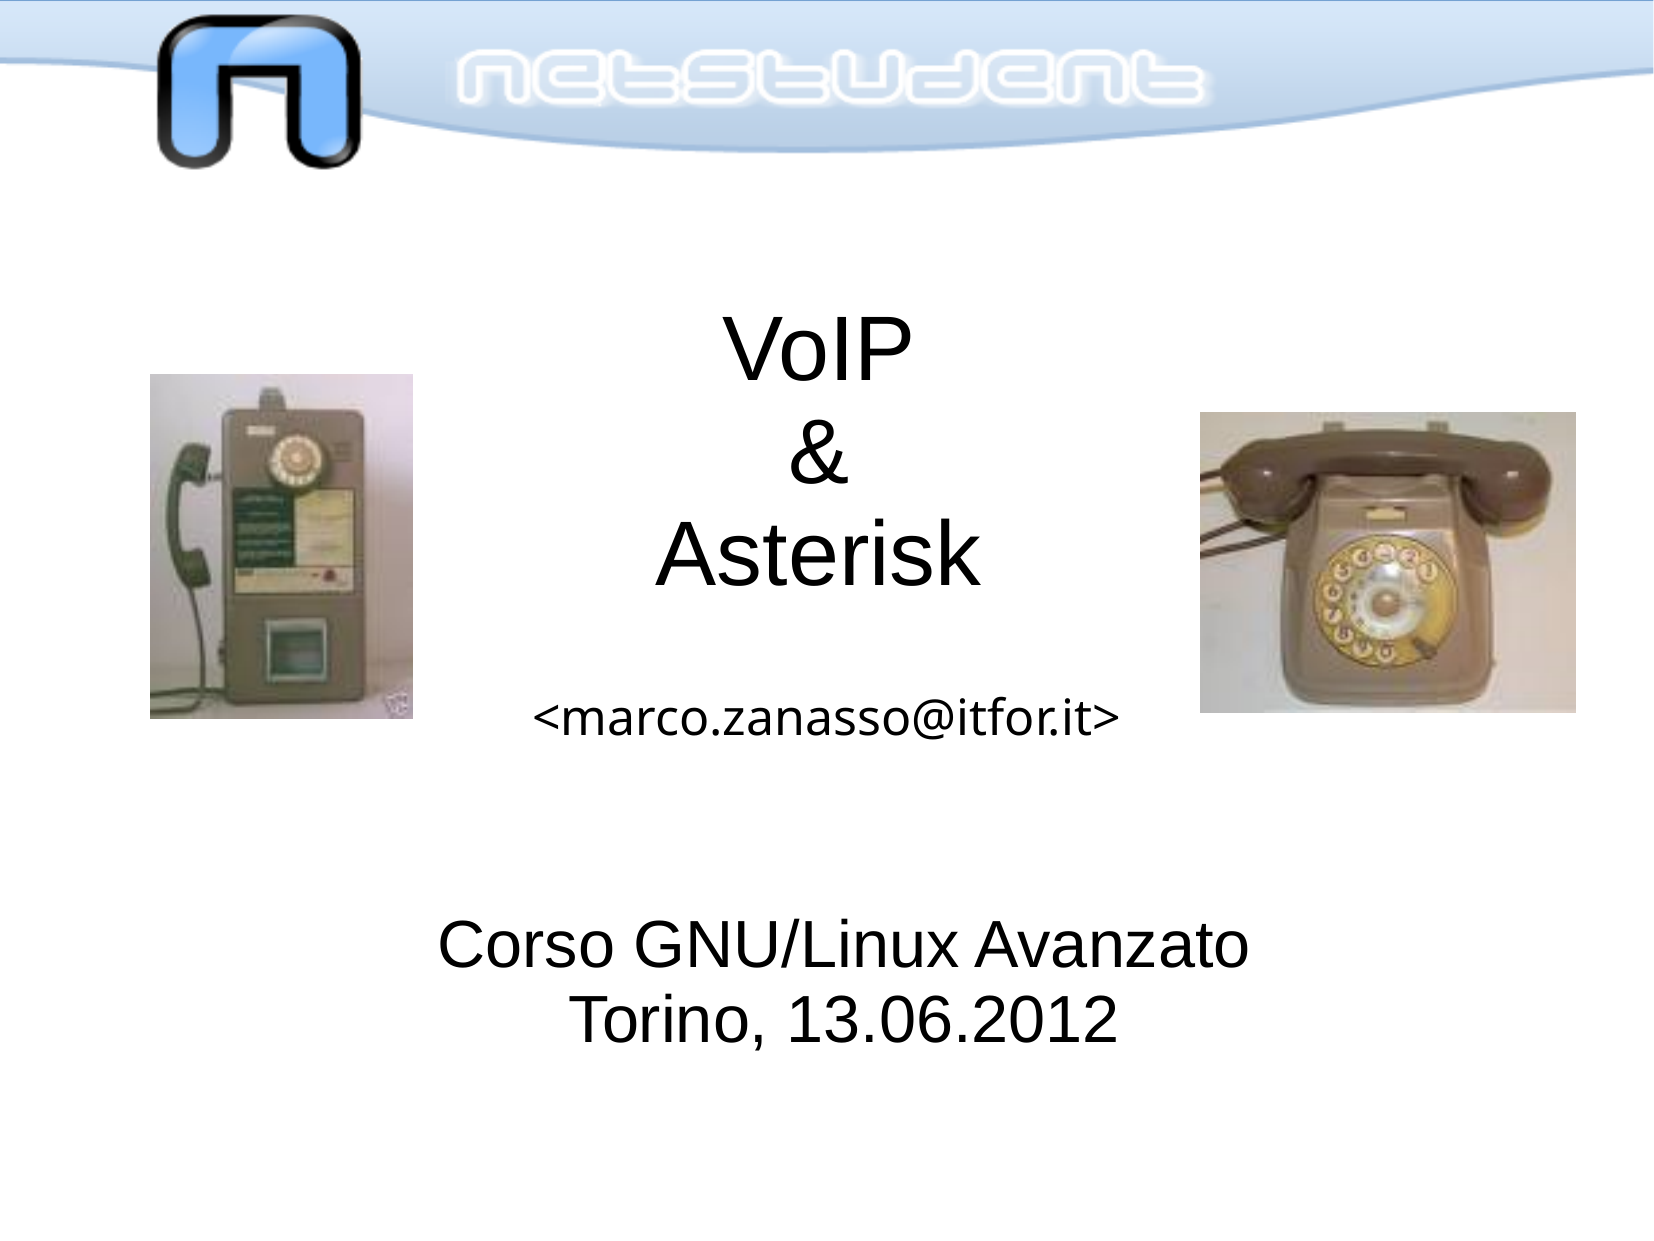

# VoIP & Asterisk
<marco.zanasso@itfor.it>
Corso GNU/Linux Avanzato
Torino, 13.06.2012